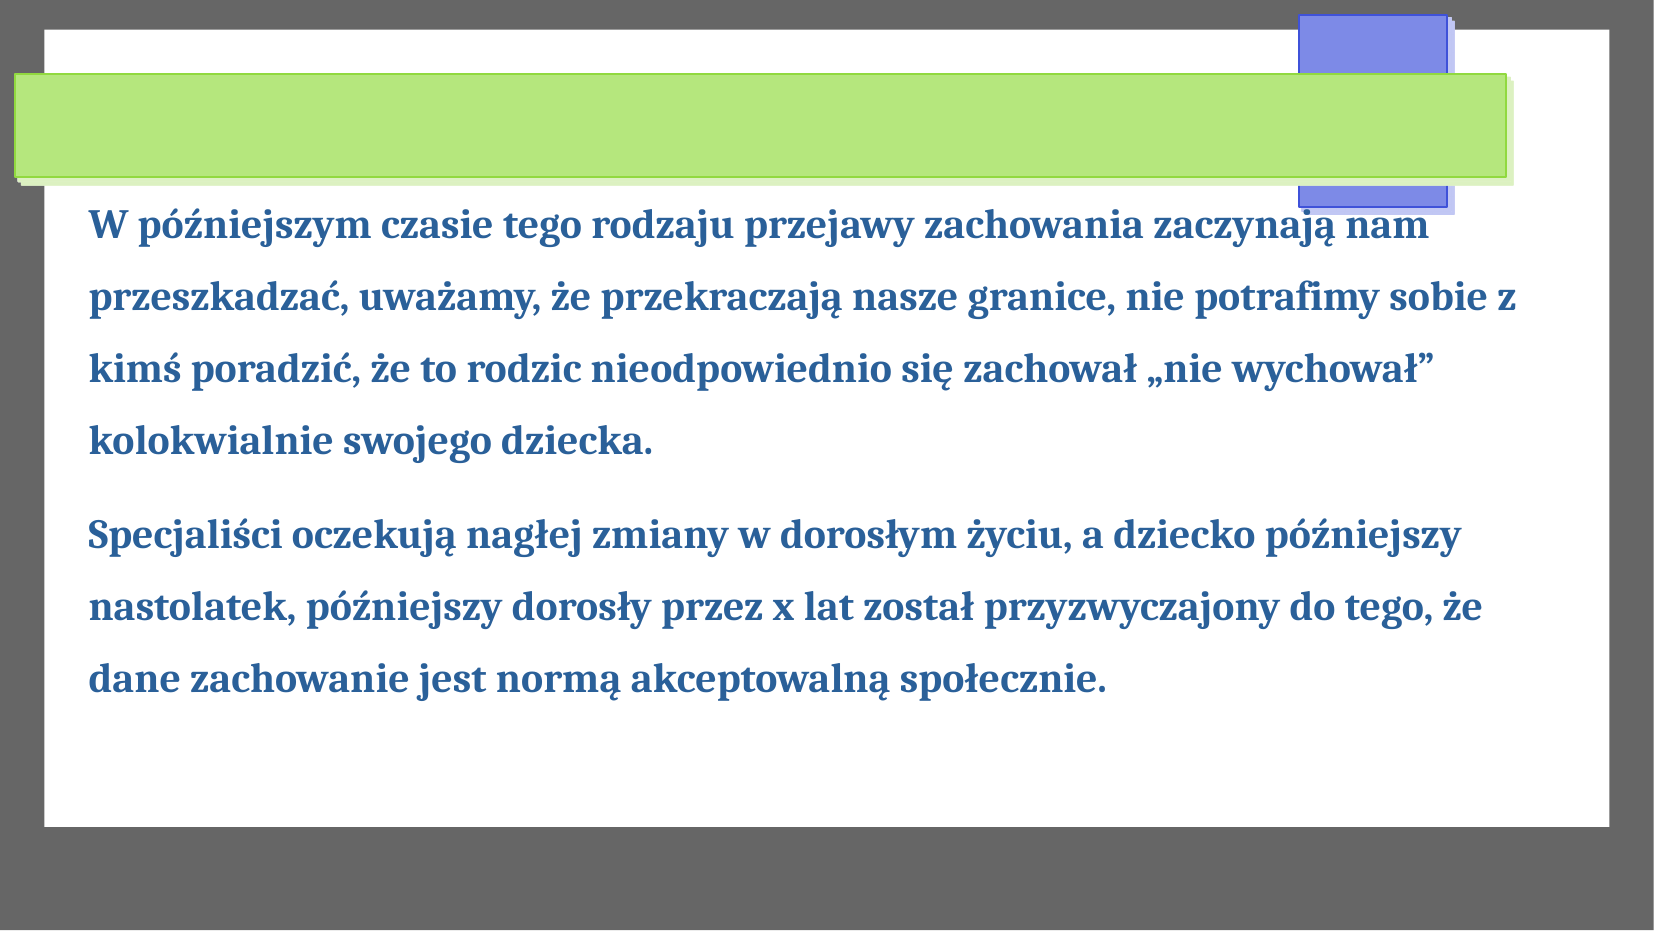

# W późniejszym czasie tego rodzaju przejawy zachowania zaczynają nam przeszkadzać, uważamy, że przekraczają nasze granice, nie potrafimy sobie z kimś poradzić, że to rodzic nieodpowiednio się zachował „nie wychował” kolokwialnie swojego dziecka.
Specjaliści oczekują nagłej zmiany w dorosłym życiu, a dziecko późniejszy nastolatek, późniejszy dorosły przez x lat został przyzwyczajony do tego, że dane zachowanie jest normą akceptowalną społecznie.